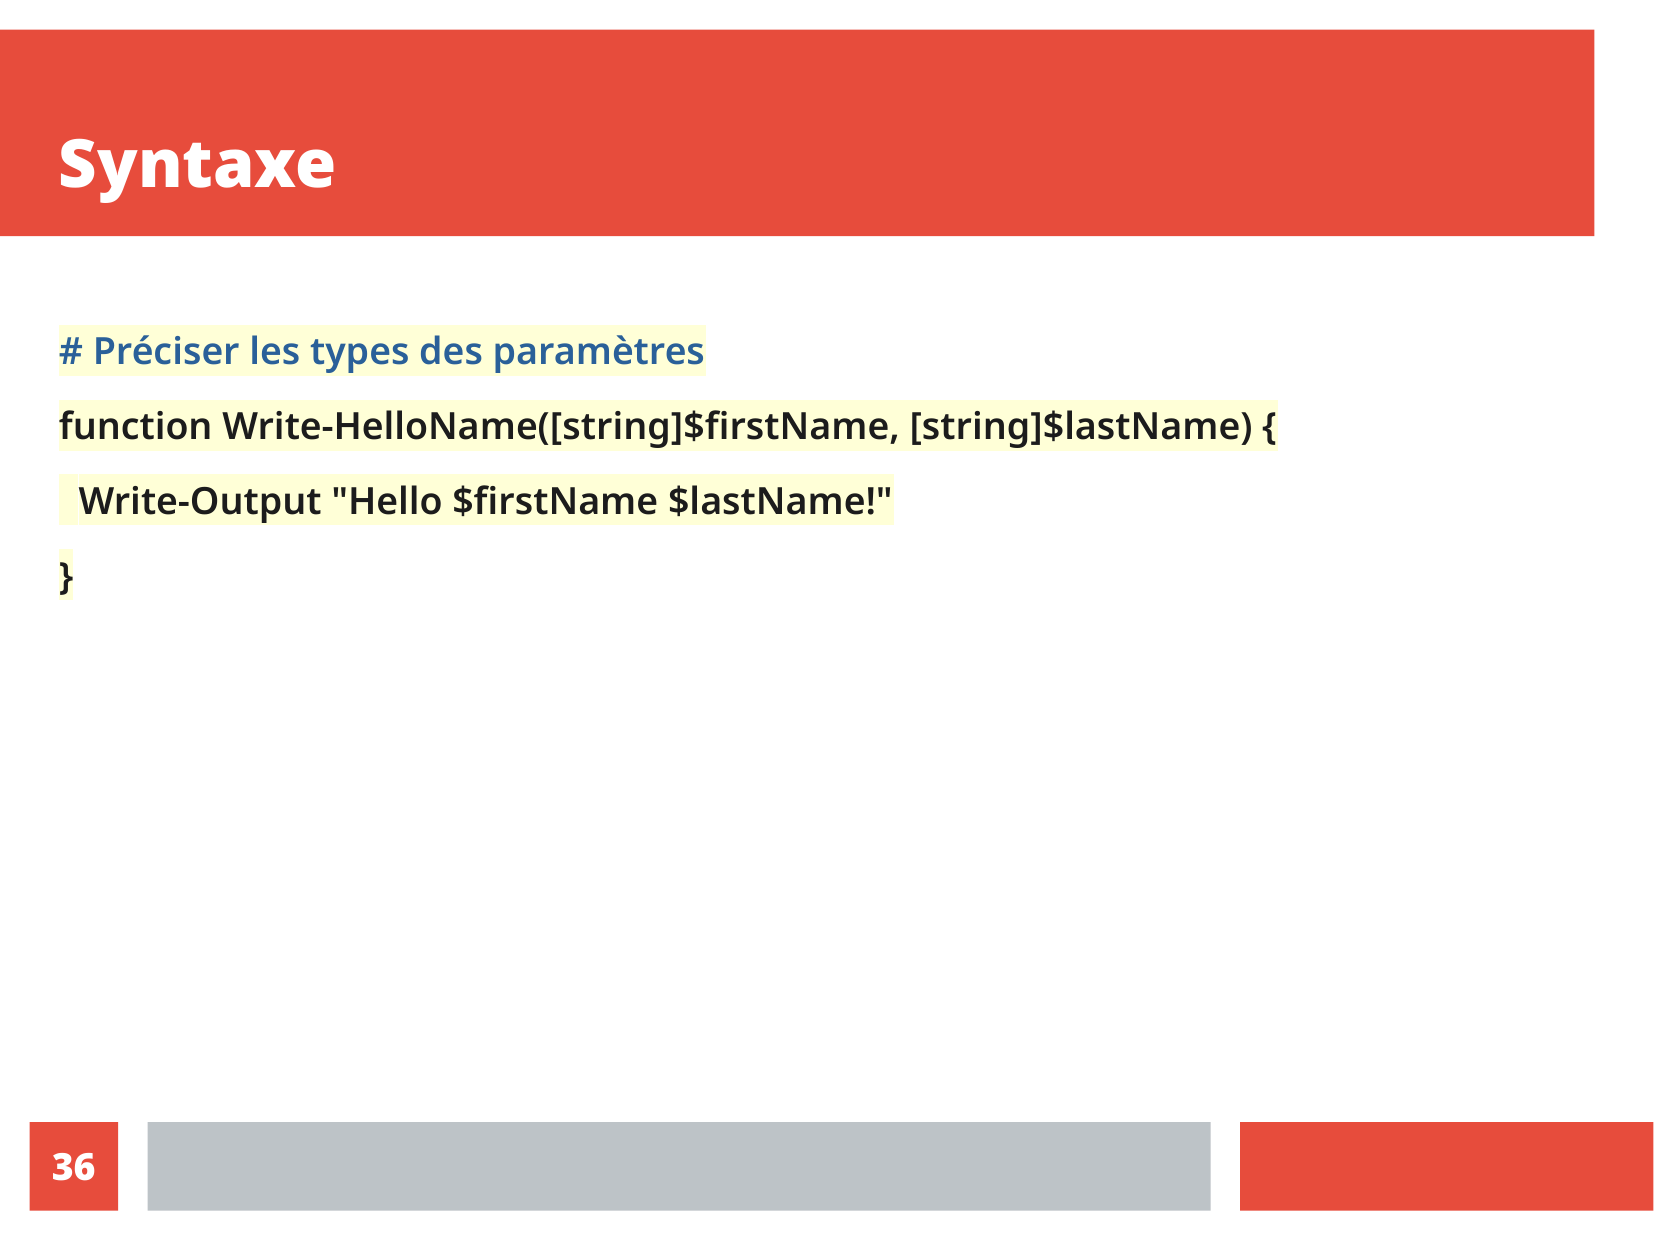

# Syntaxe
# Préciser les types des paramètres
function Write-HelloName([string]$firstName, [string]$lastName) {
 Write-Output "Hello $firstName $lastName!"
}
36